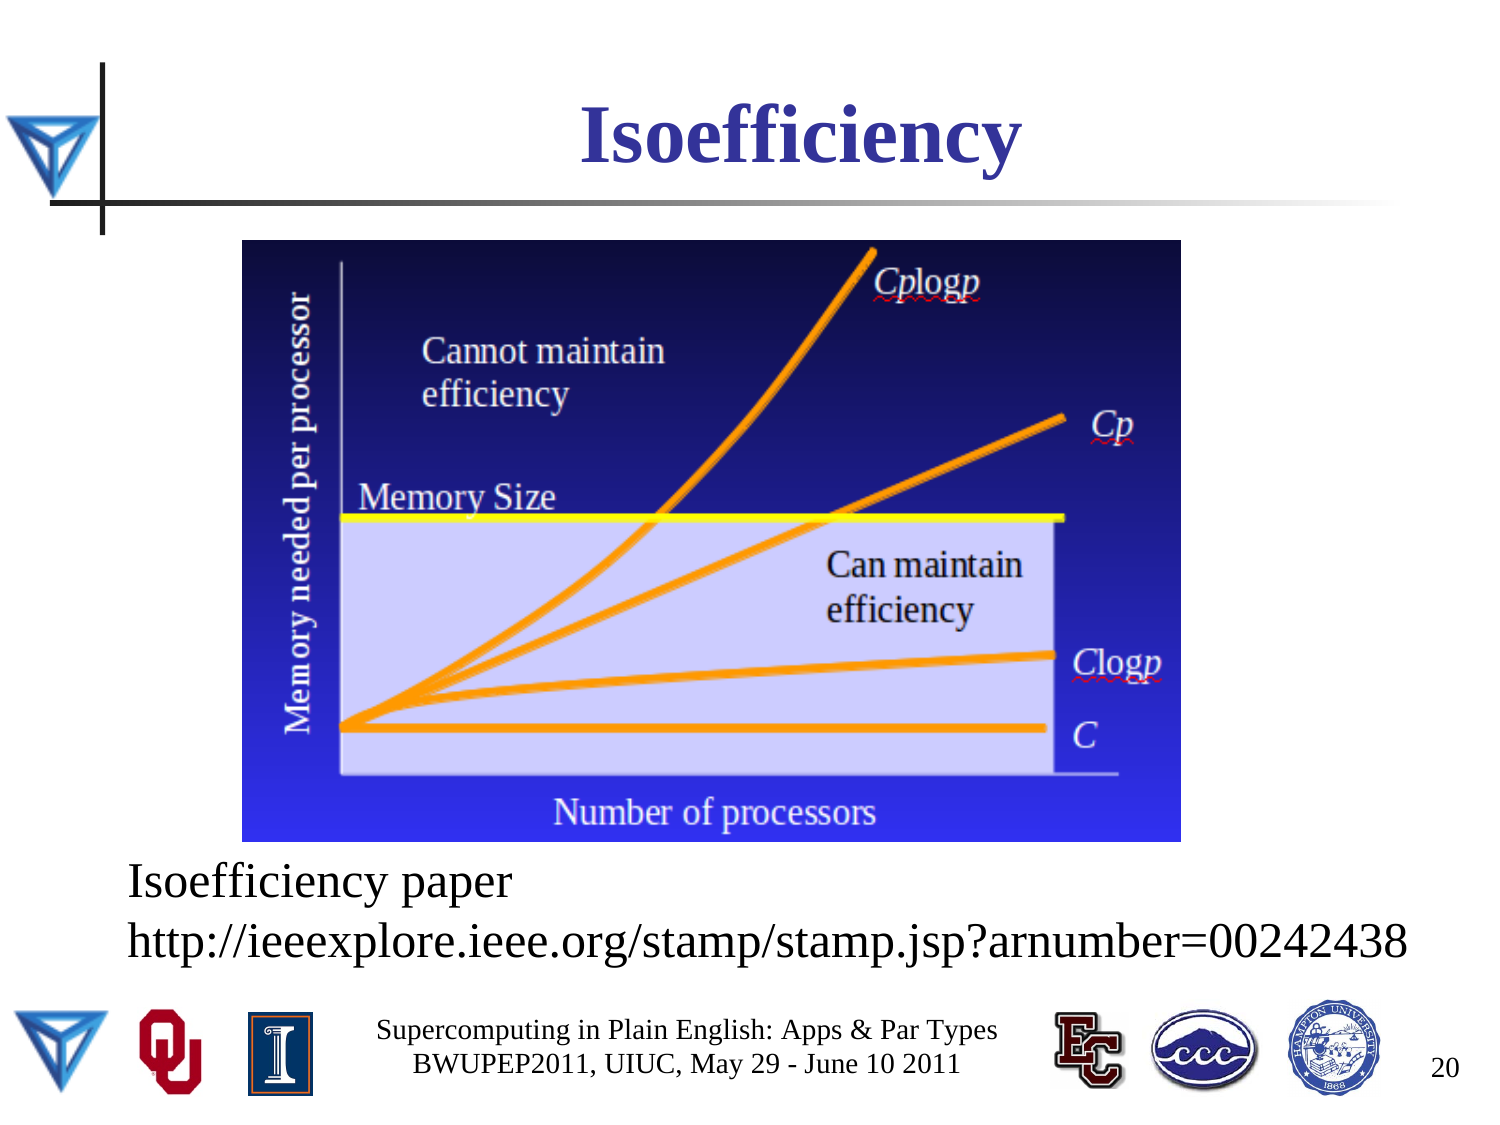

# Isoefficiency
Isoefficiency paper
http://ieeexplore.ieee.org/stamp/stamp.jsp?arnumber=00242438
Supercomputing in Plain English: Apps & Par Types BWUPEP2011, UIUC, May 29 - June 10 2011